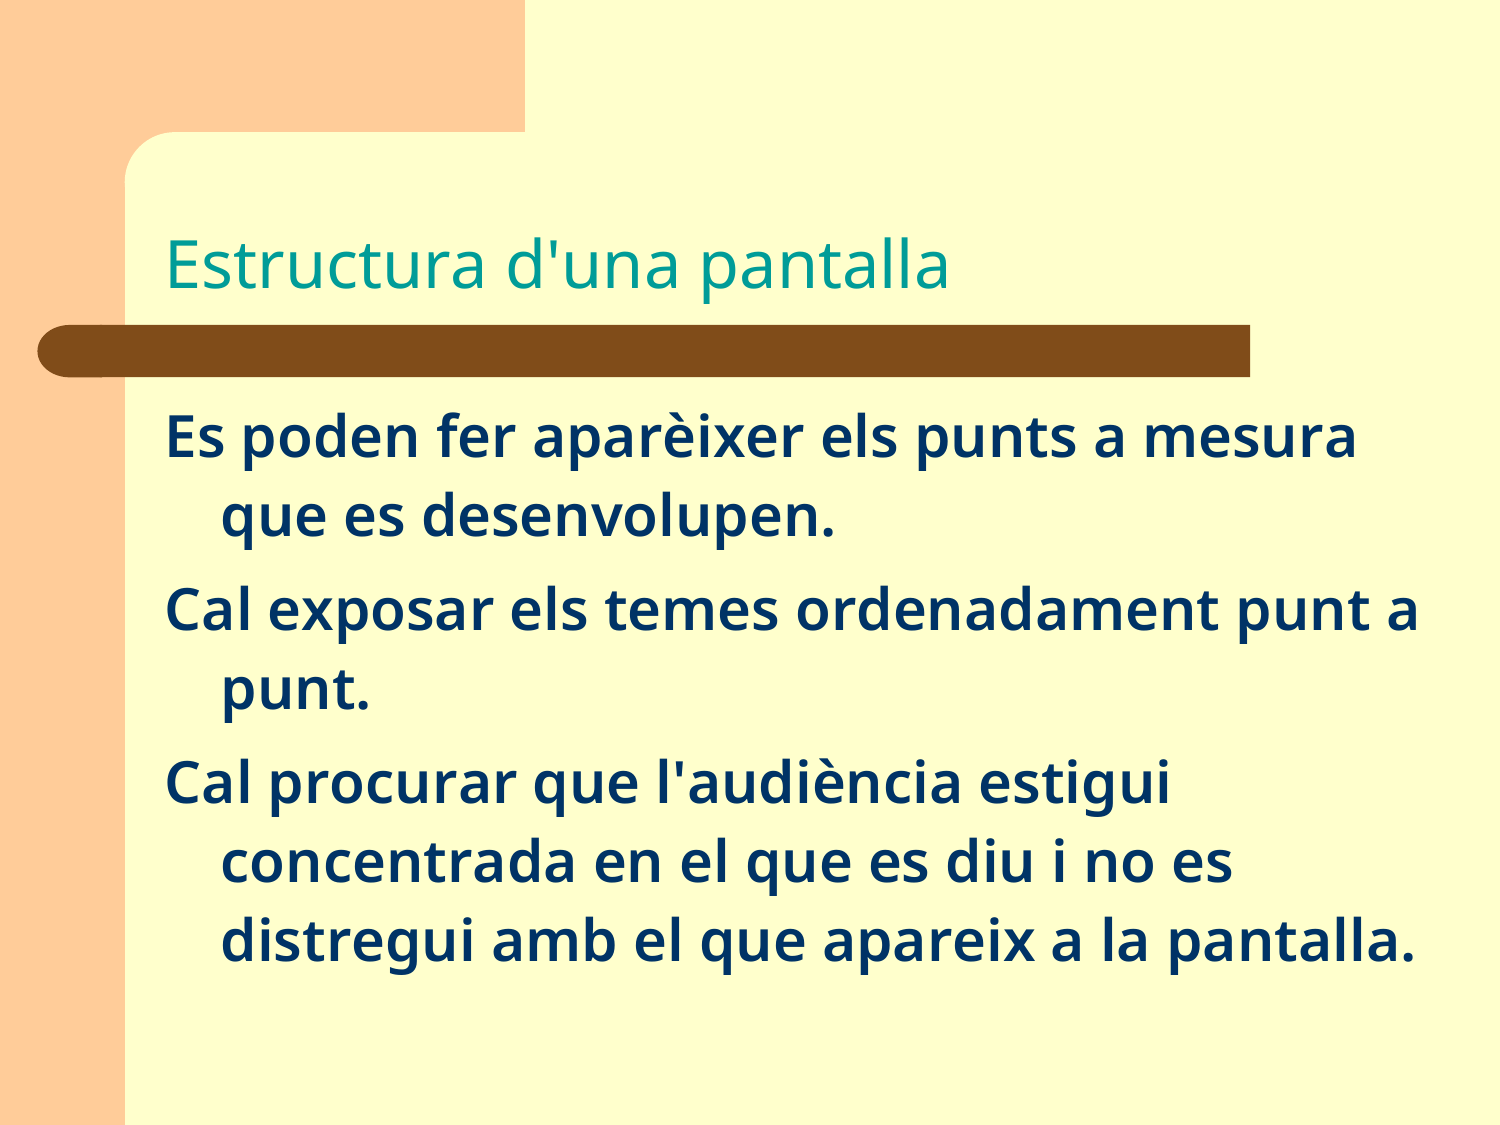

# Estructura d'una pantalla
Es poden fer aparèixer els punts a mesura que es desenvolupen.
Cal exposar els temes ordenadament punt a punt.
Cal procurar que l'audiència estigui concentrada en el que es diu i no es distregui amb el que apareix a la pantalla.